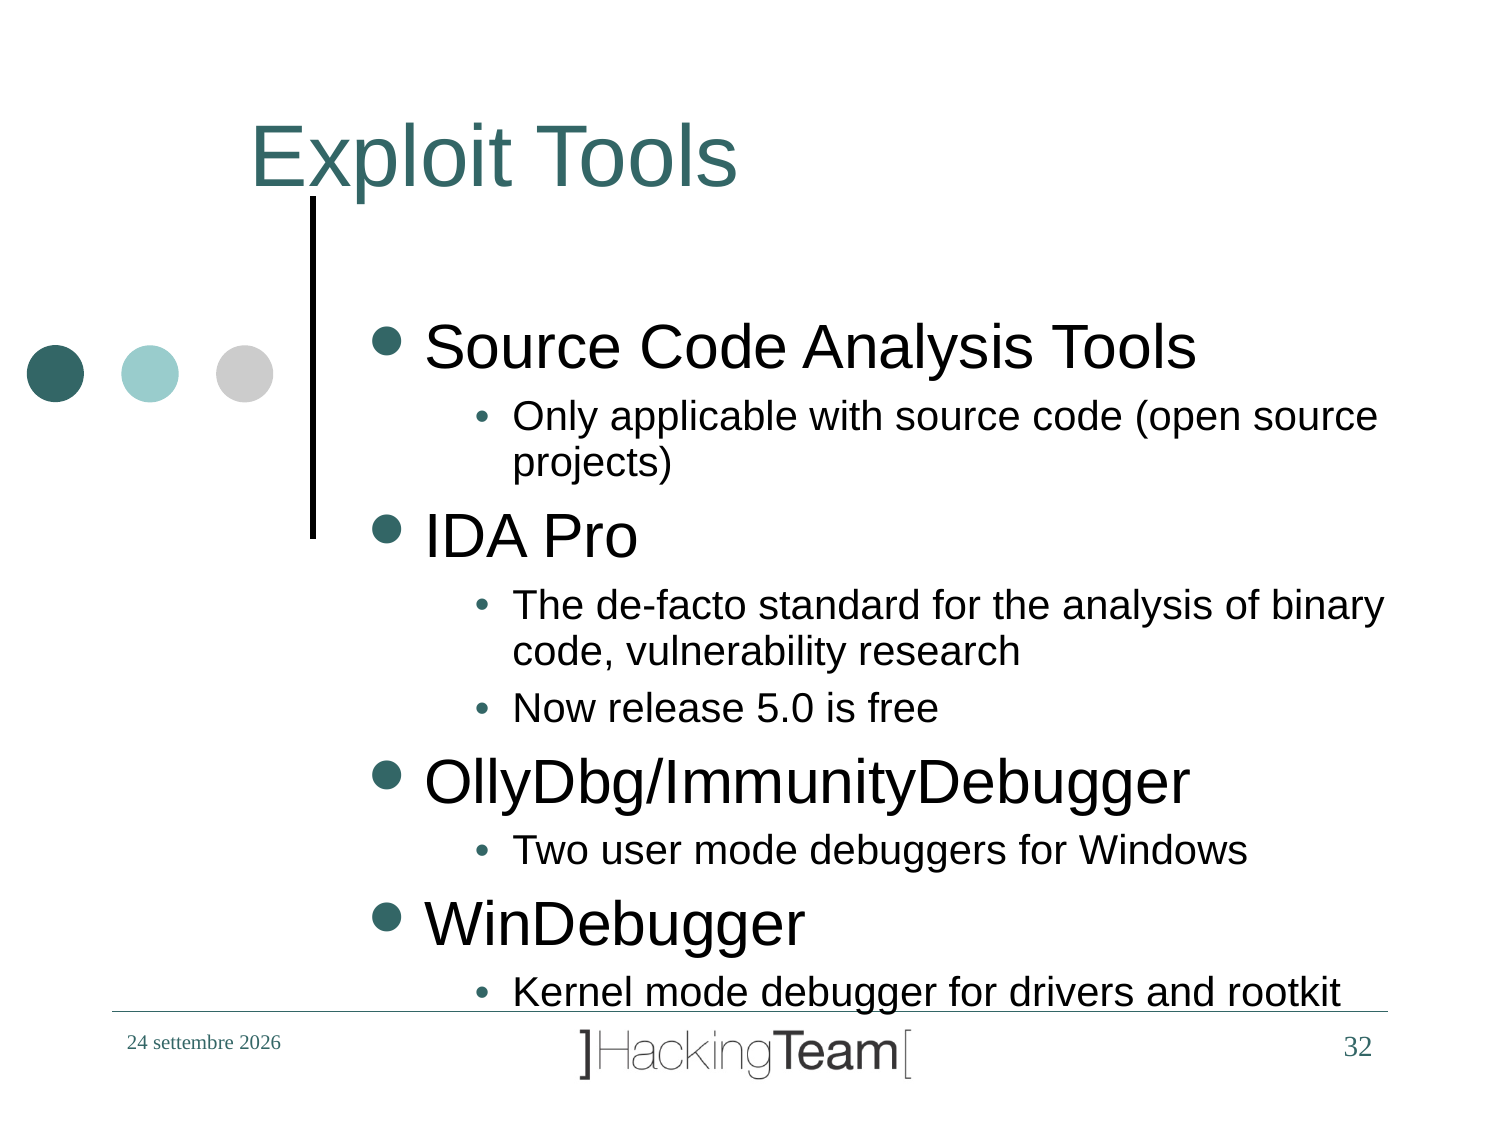

# Exploit Tools
Source Code Analysis Tools
Only applicable with source code (open source projects)
IDA Pro
The de-facto standard for the analysis of binary code, vulnerability research
Now release 5.0 is free
OllyDbg/ImmunityDebugger
Two user mode debuggers for Windows
WinDebugger
Kernel mode debugger for drivers and rootkit
32